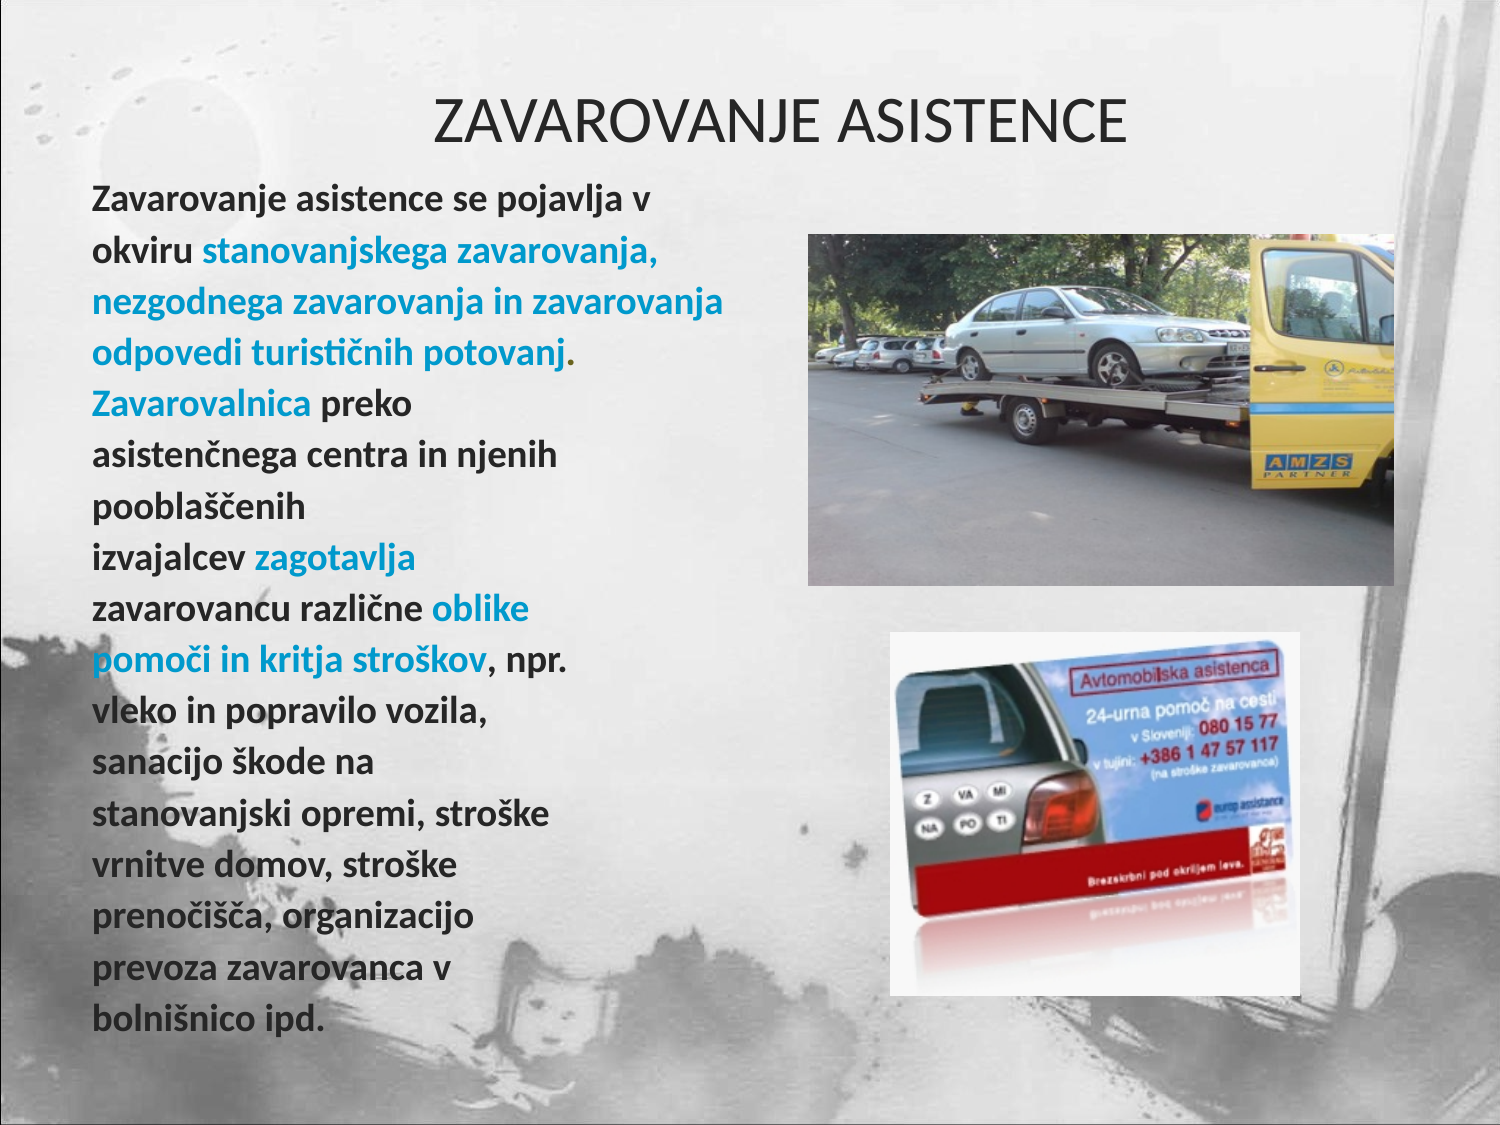

# ZAVAROVANJE ASISTENCE
Zavarovanje asistence se pojavlja v
okviru stanovanjskega zavarovanja,
nezgodnega zavarovanja in zavarovanja
odpovedi turističnih potovanj.
Zavarovalnica preko
asistenčnega centra in njenih
pooblaščenih
izvajalcev zagotavlja
zavarovancu različne oblike
pomoči in kritja stroškov, npr.
vleko in popravilo vozila,
sanacijo škode na
stanovanjski opremi, stroške
vrnitve domov, stroške
prenočišča, organizacijo
prevoza zavarovanca v
bolnišnico ipd.